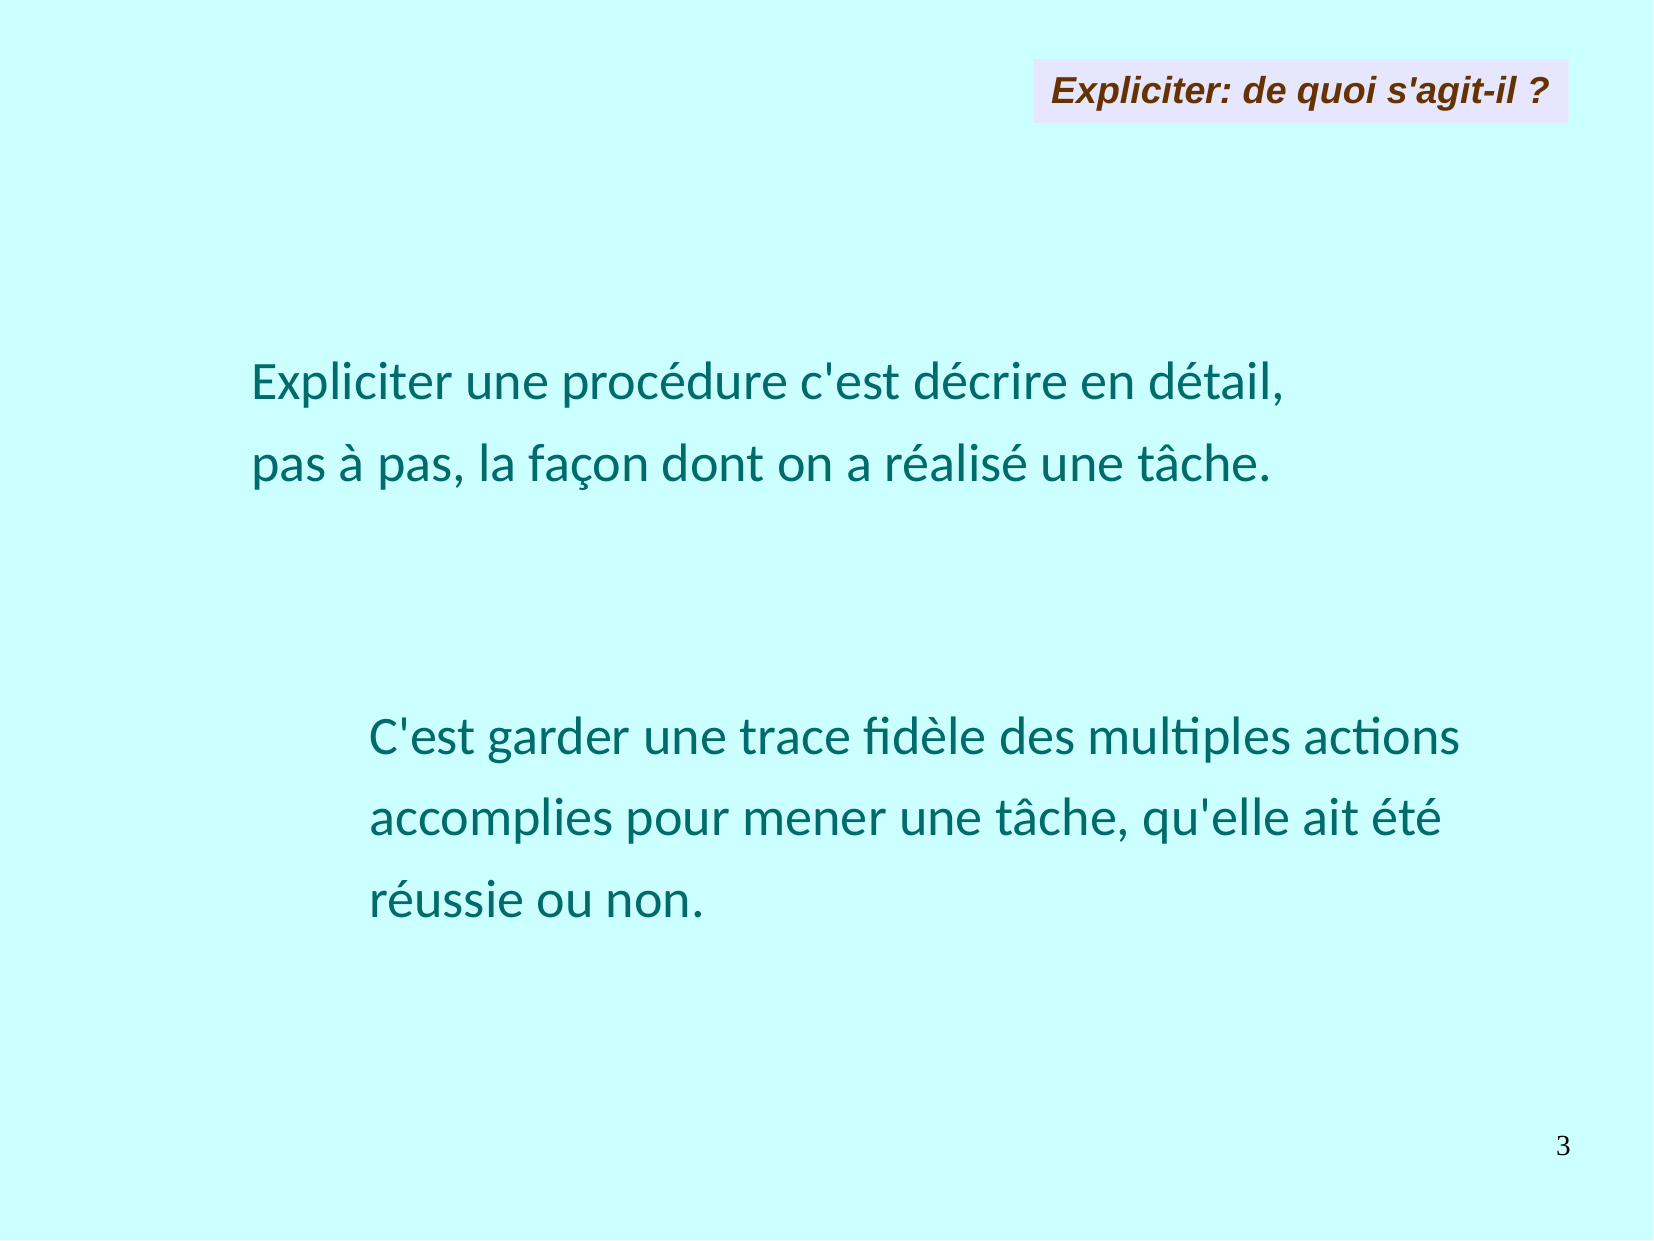

Expliciter: de quoi s'agit-il ?
Expliciter une procédure c'est décrire en détail, pas à pas, la façon dont on a réalisé une tâche.
C'est garder une trace fidèle des multiples actions accomplies pour mener une tâche, qu'elle ait été réussie ou non.
3